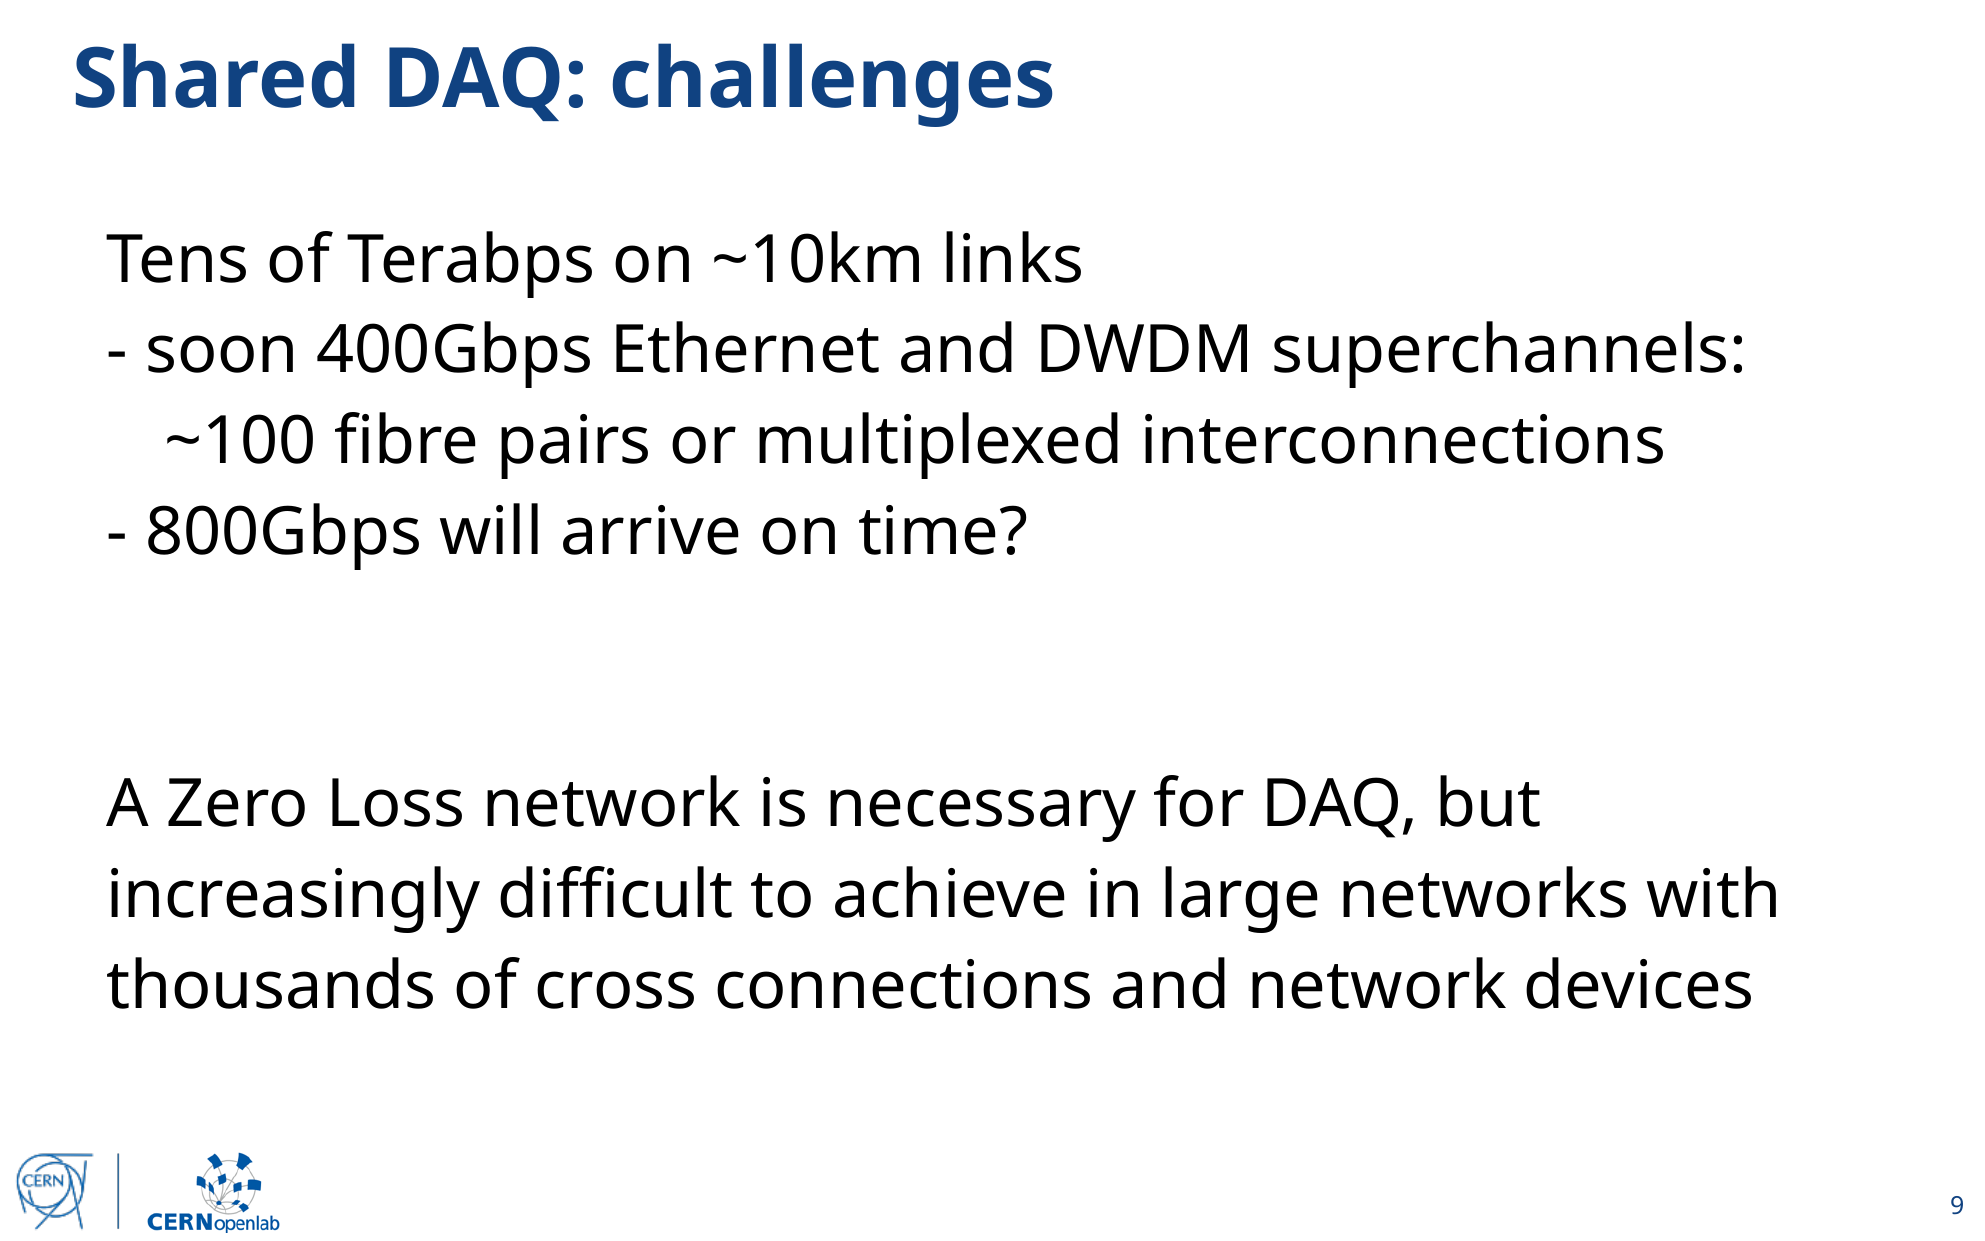

# Shared DAQ: challenges
Tens of Terabps on ~10km links
- soon 400Gbps Ethernet and DWDM superchannels: ~100 fibre pairs or multiplexed interconnections
- 800Gbps will arrive on time?
A Zero Loss network is necessary for DAQ, but increasingly difficult to achieve in large networks with thousands of cross connections and network devices